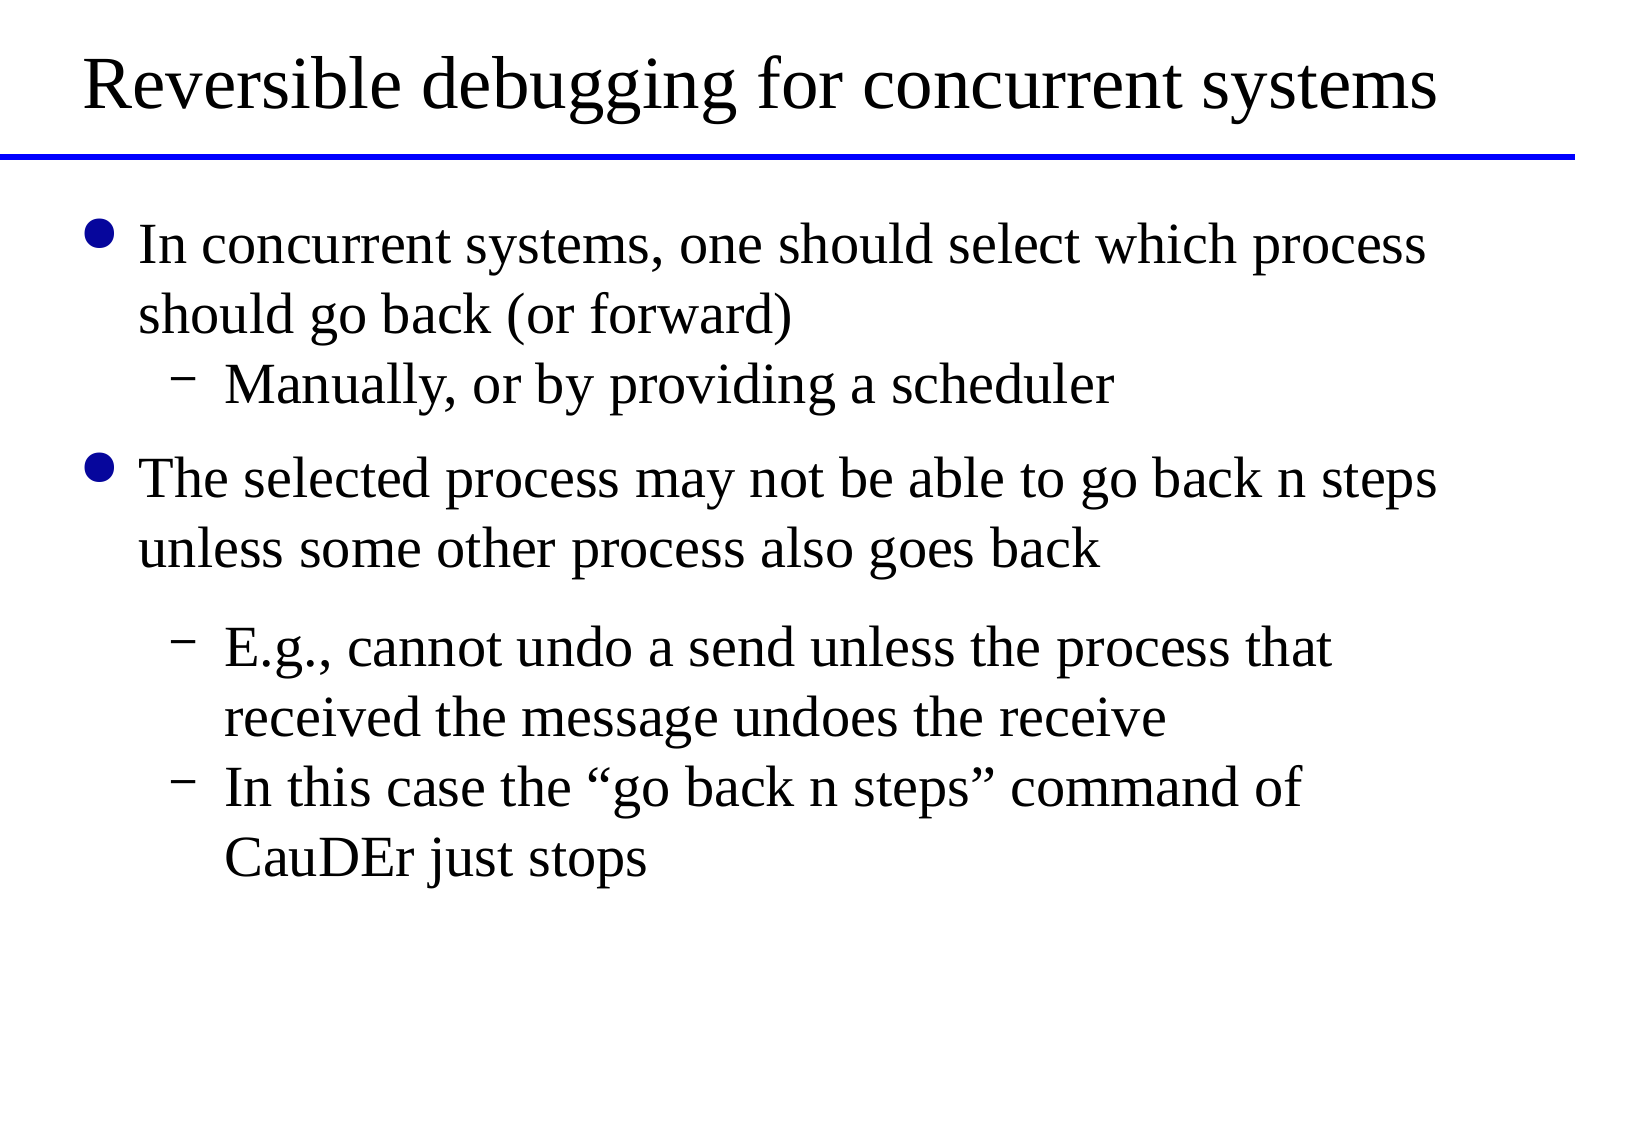

# Reversible debugging for concurrent systems
In concurrent systems, one should select which process should go back (or forward)
Manually, or by providing a scheduler
The selected process may not be able to go back n steps unless some other process also goes back
E.g., cannot undo a send unless the process that received the message undoes the receive
In this case the “go back n steps” command of CauDEr just stops